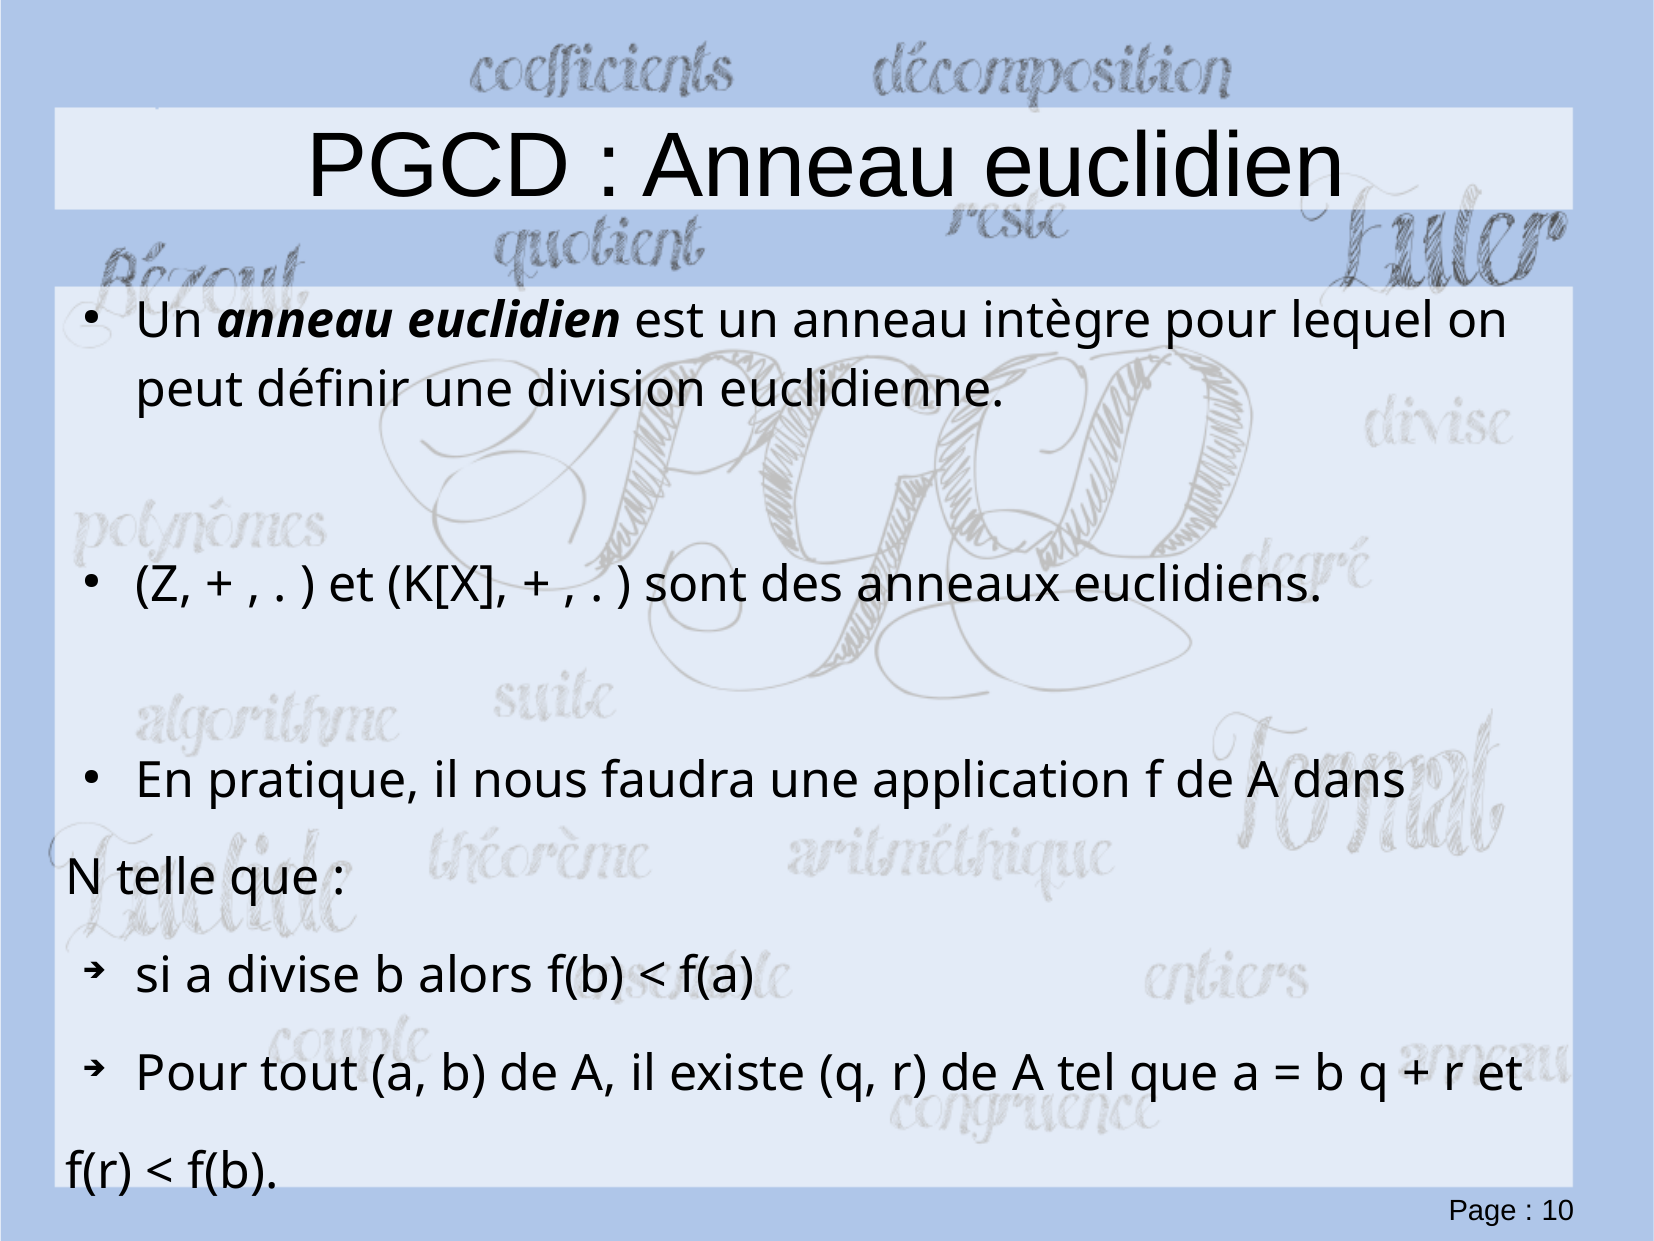

# PGCD : Anneau euclidien
Un anneau euclidien est un anneau intègre pour lequel on peut définir une division euclidienne.
(Z, + , . ) et (K[X], + , . ) sont des anneaux euclidiens.
En pratique, il nous faudra une application f de A dans
N telle que :
si a divise b alors f(b) < f(a)
Pour tout (a, b) de A, il existe (q, r) de A tel que a = b q + r et
f(r) < f(b).